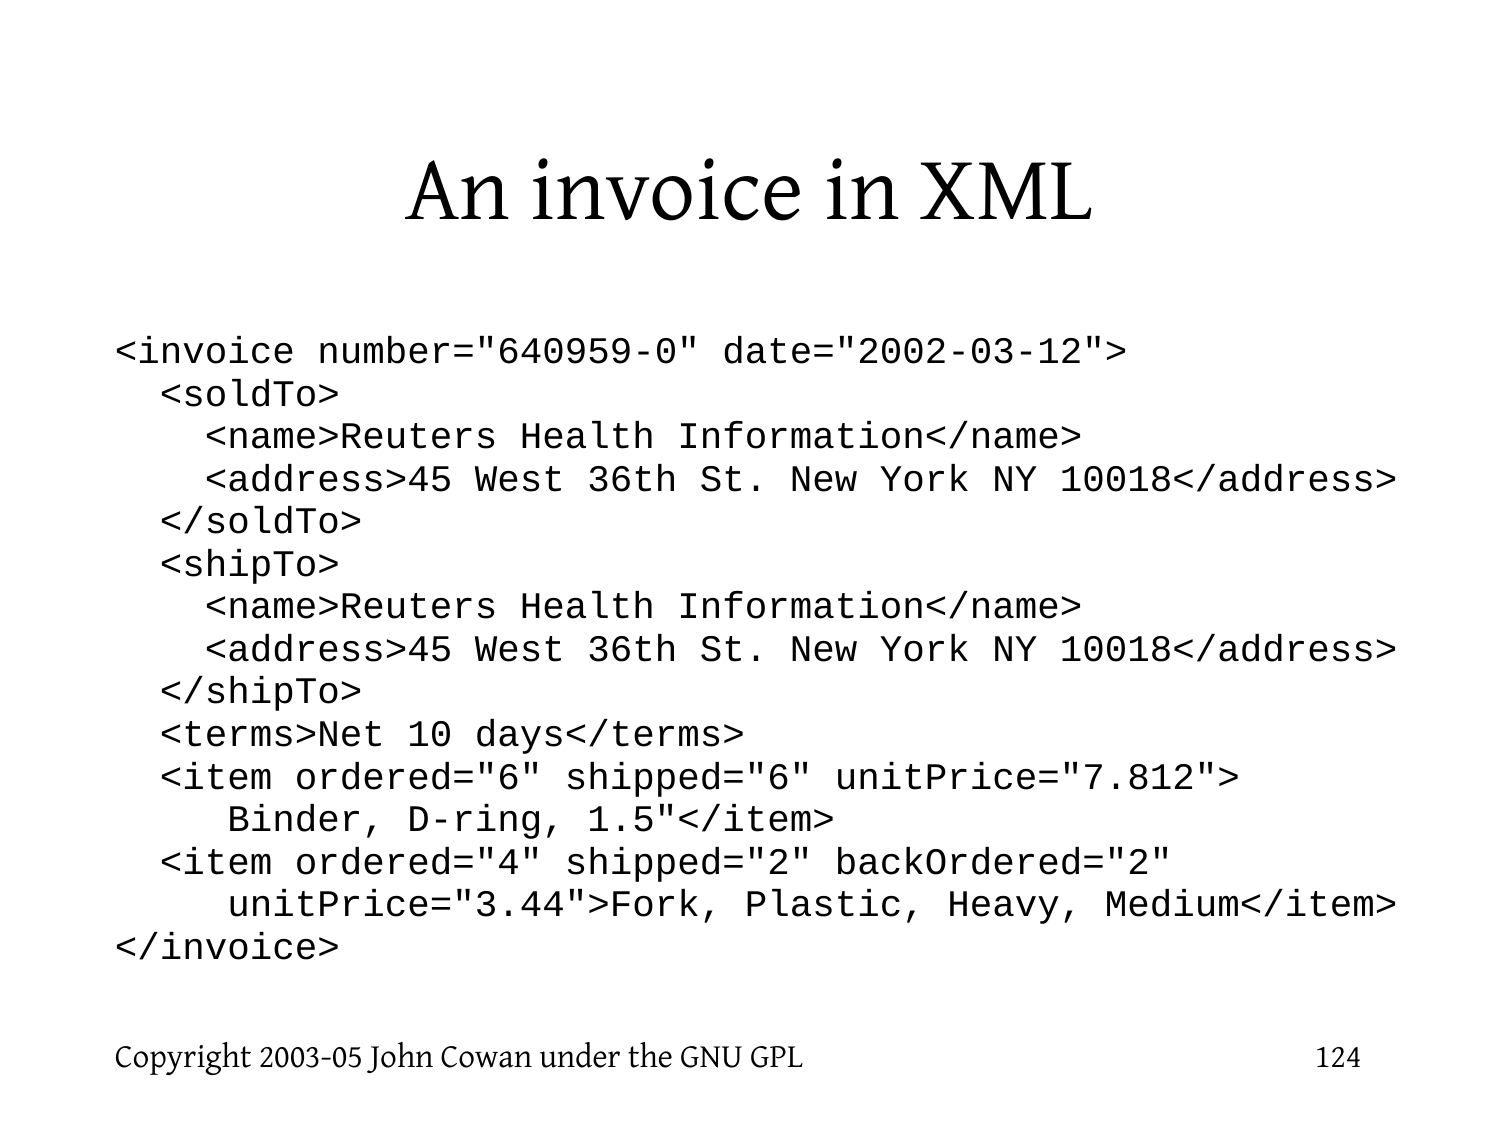

# An invoice in XML
<invoice number="640959-0" date="2002-03-12">
 <soldTo>
 <name>Reuters Health Information</name>
 <address>45 West 36th St. New York NY 10018</address>
 </soldTo>
 <shipTo>
 <name>Reuters Health Information</name>
 <address>45 West 36th St. New York NY 10018</address>
 </shipTo>
 <terms>Net 10 days</terms>
 <item ordered="6" shipped="6" unitPrice="7.812">
 Binder, D-ring, 1.5"</item>
 <item ordered="4" shipped="2" backOrdered="2"
 unitPrice="3.44">Fork, Plastic, Heavy, Medium</item>
</invoice>